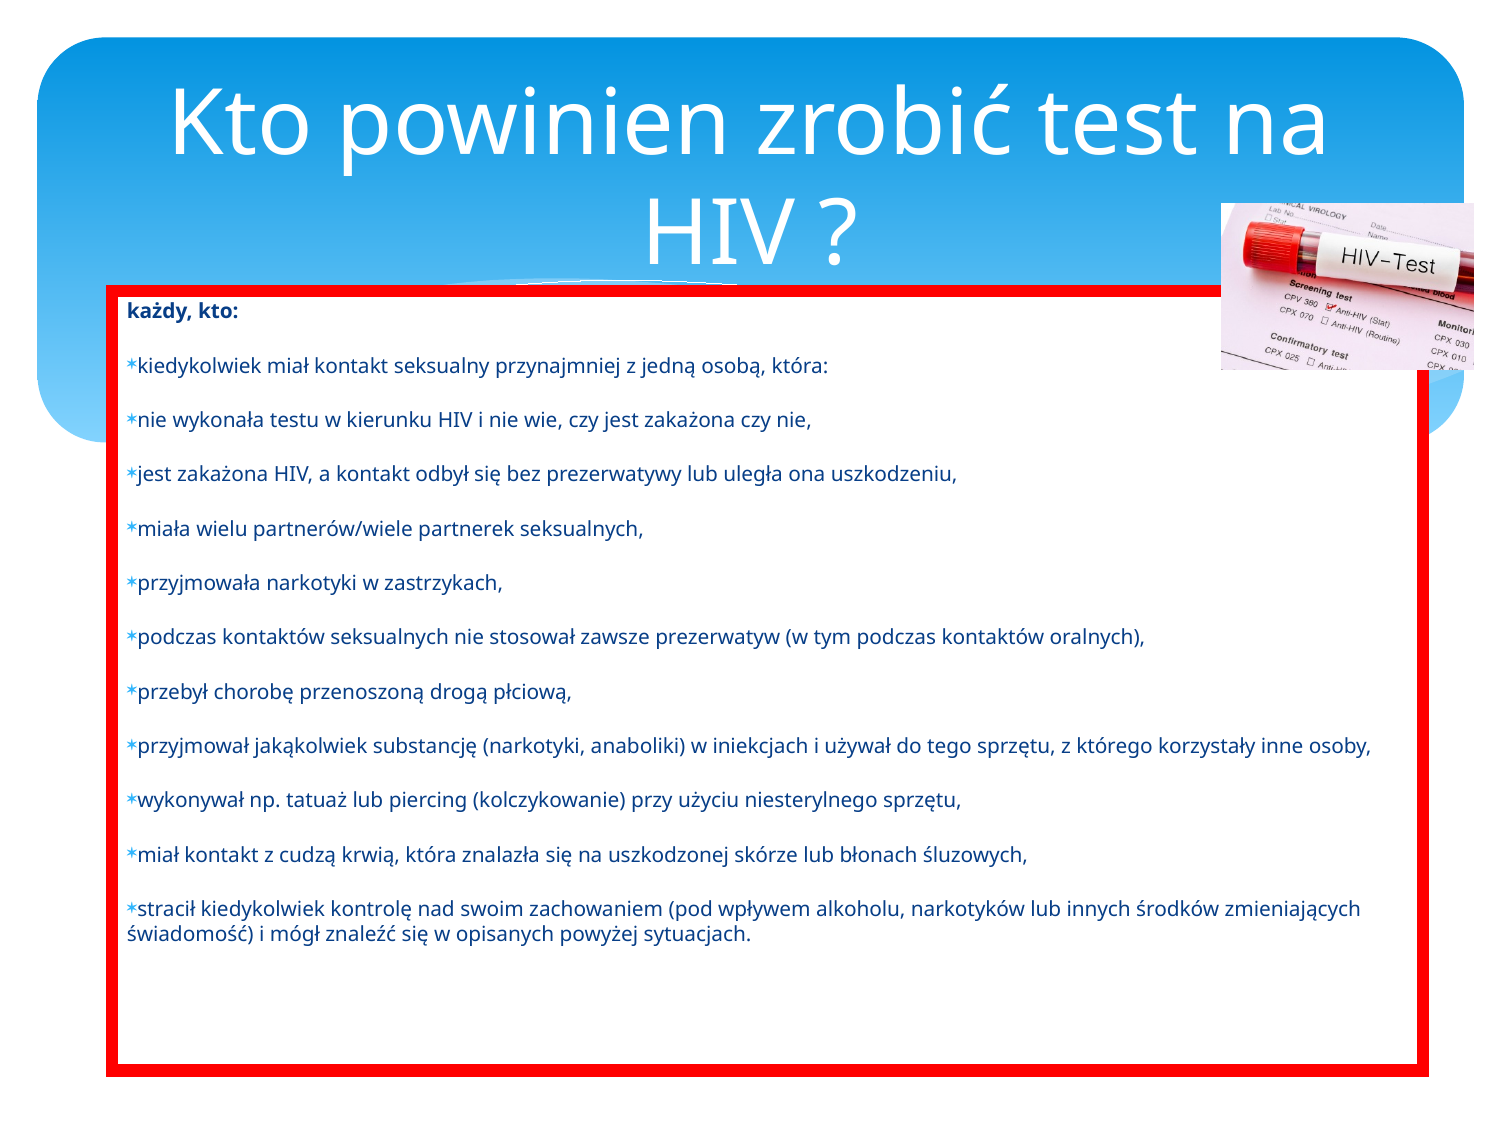

Kto powinien zrobić test na HIV ?
# każdy, kto:
kiedykolwiek miał kontakt seksualny przynajmniej z jedną osobą, która:
nie wykonała testu w kierunku HIV i nie wie, czy jest zakażona czy nie,
jest zakażona HIV, a kontakt odbył się bez prezerwatywy lub uległa ona uszkodzeniu,
miała wielu partnerów/wiele partnerek seksualnych,
przyjmowała narkotyki w zastrzykach,
podczas kontaktów seksualnych nie stosował zawsze prezerwatyw (w tym podczas kontaktów oralnych),
przebył chorobę przenoszoną drogą płciową,
przyjmował jakąkolwiek substancję (narkotyki, anaboliki) w iniekcjach i używał do tego sprzętu, z którego korzystały inne osoby,
wykonywał np. tatuaż lub piercing (kolczykowanie) przy użyciu niesterylnego sprzętu,
miał kontakt z cudzą krwią, która znalazła się na uszkodzonej skórze lub błonach śluzowych,
stracił kiedykolwiek kontrolę nad swoim zachowaniem (pod wpływem alkoholu, narkotyków lub innych środków zmieniających świadomość) i mógł znaleźć się w opisanych powyżej sytuacjach.